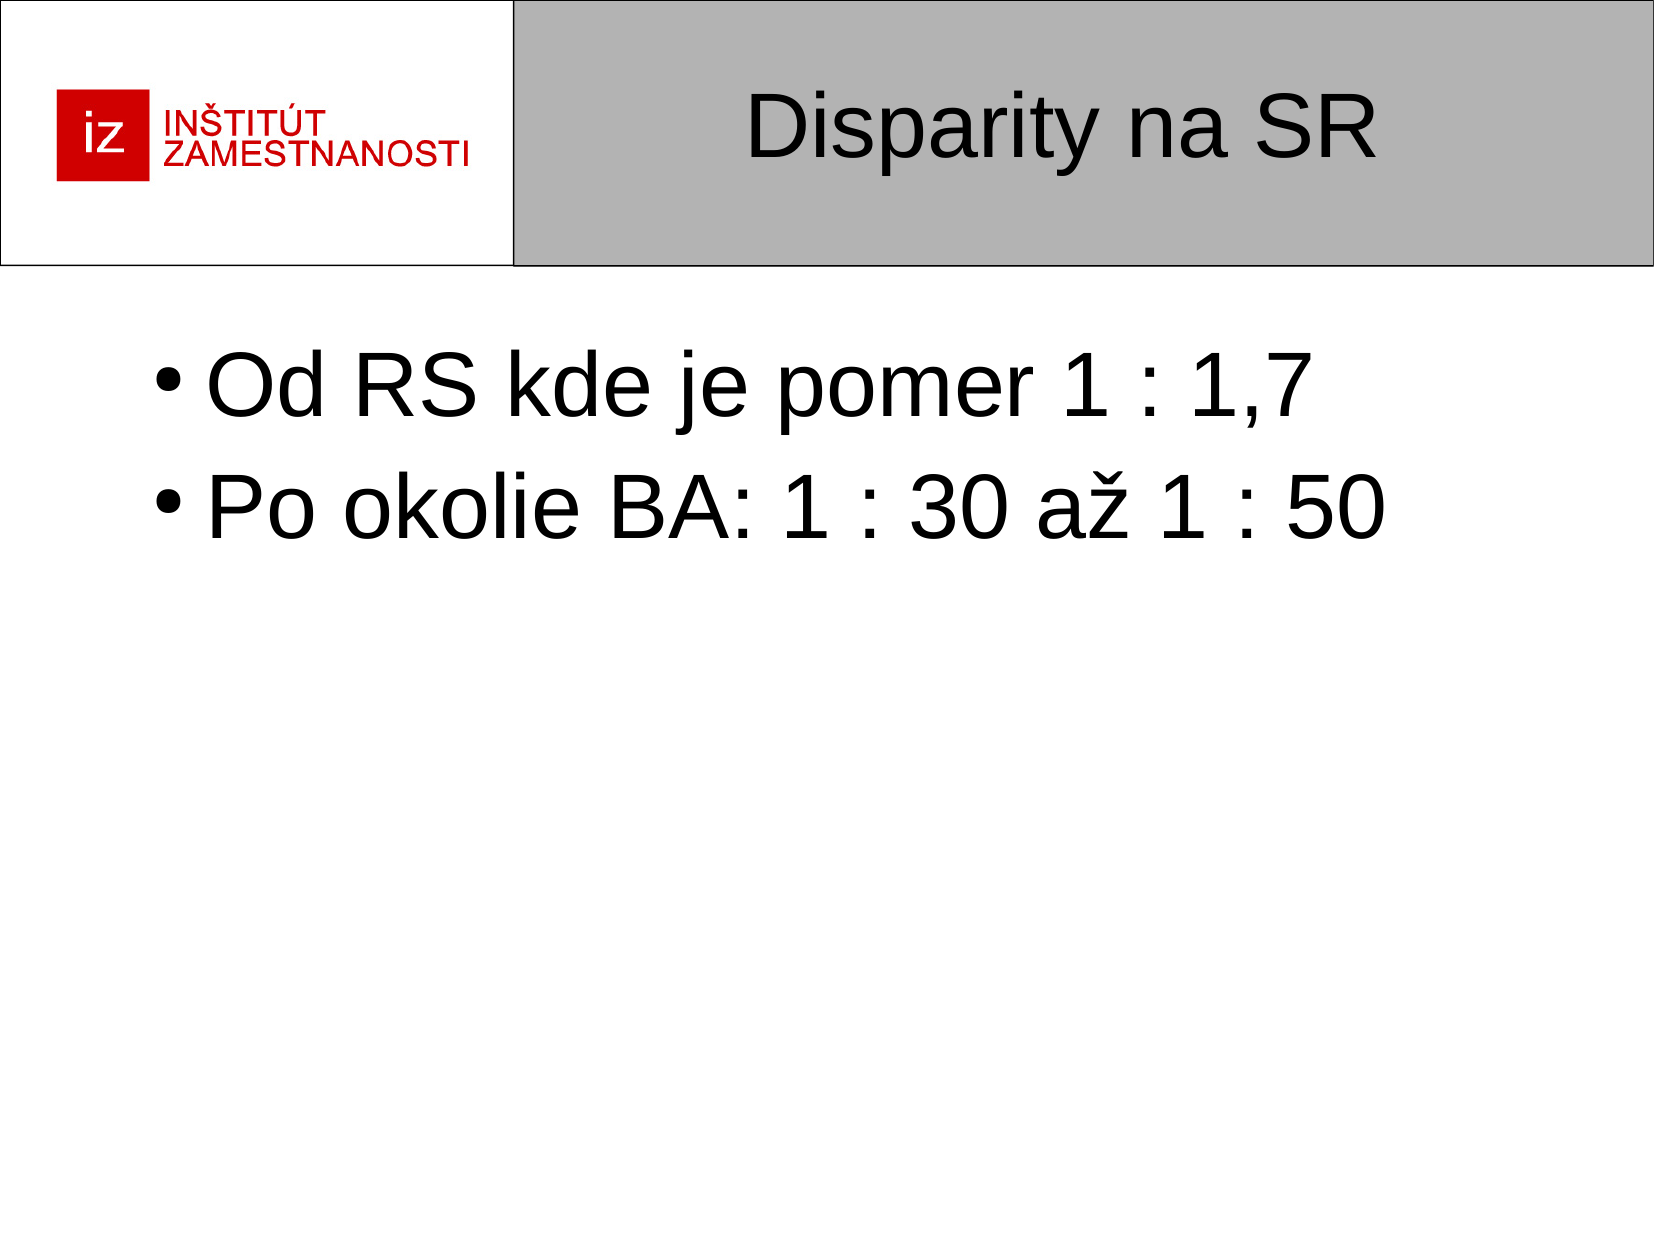

# Disparity na SR
Od RS kde je pomer 1 : 1,7
Po okolie BA: 1 : 30 až 1 : 50